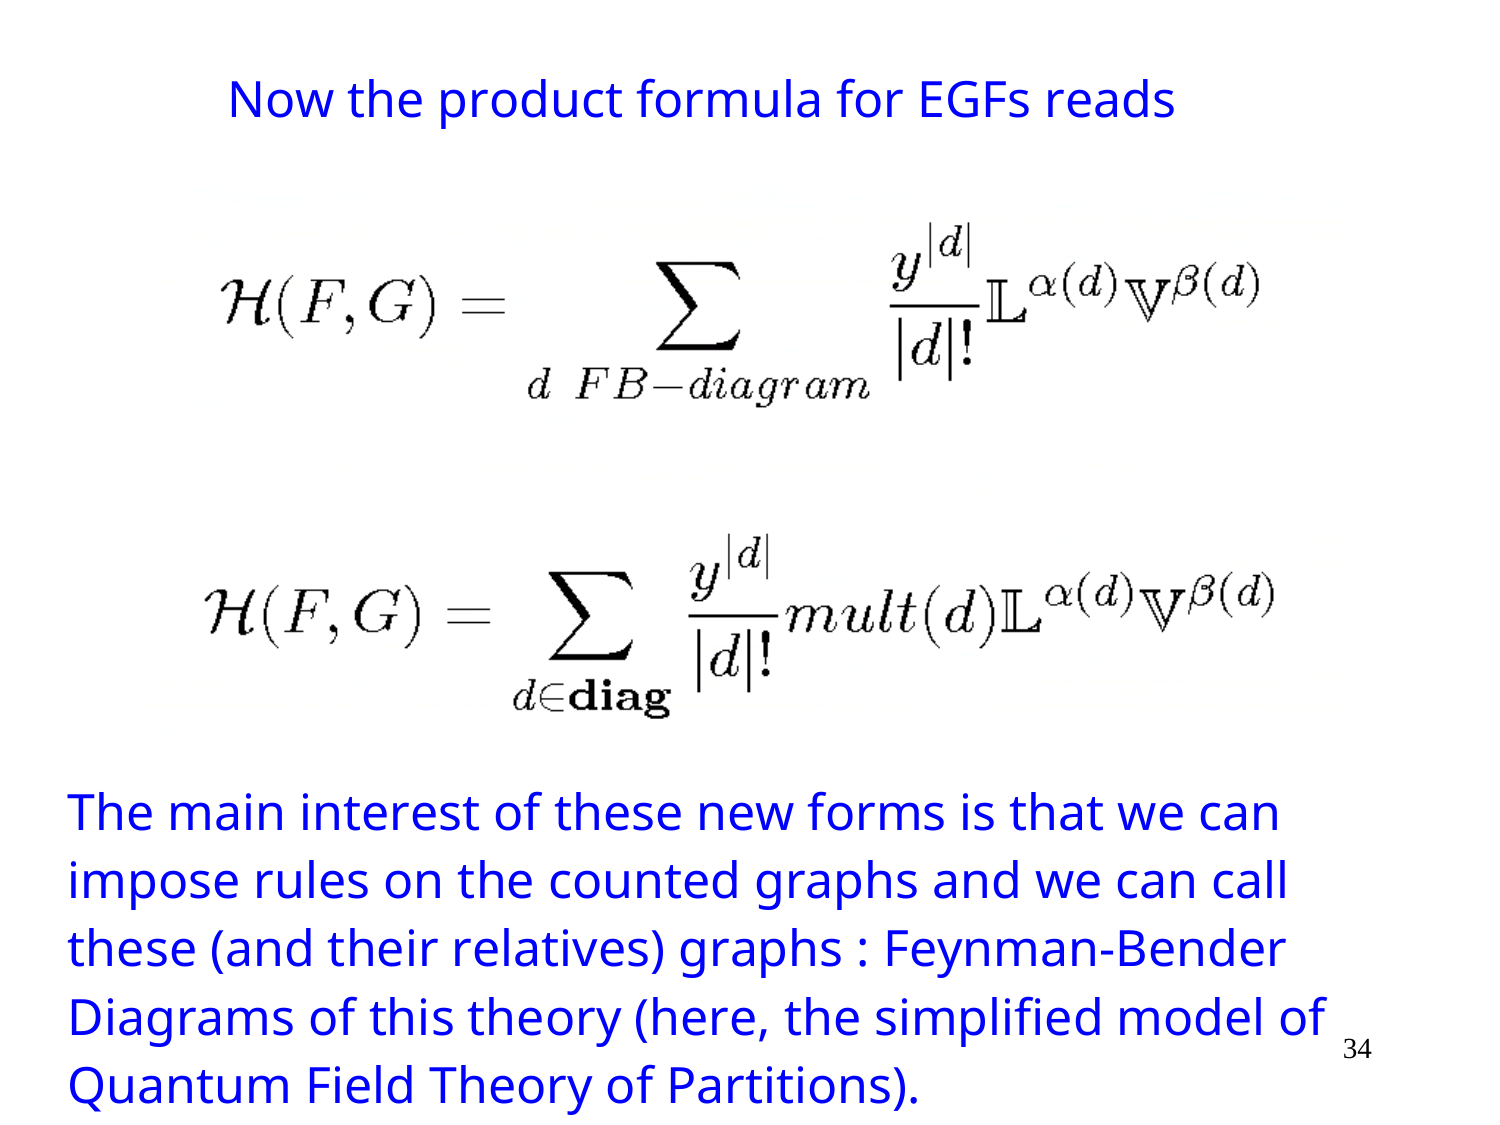

Now the product formula for EGFs reads
The main interest of these new forms is that we can
impose rules on the counted graphs and we can call
these (and their relatives) graphs : Feynman-Bender
Diagrams of this theory (here, the simplified model of
Quantum Field Theory of Partitions).
34